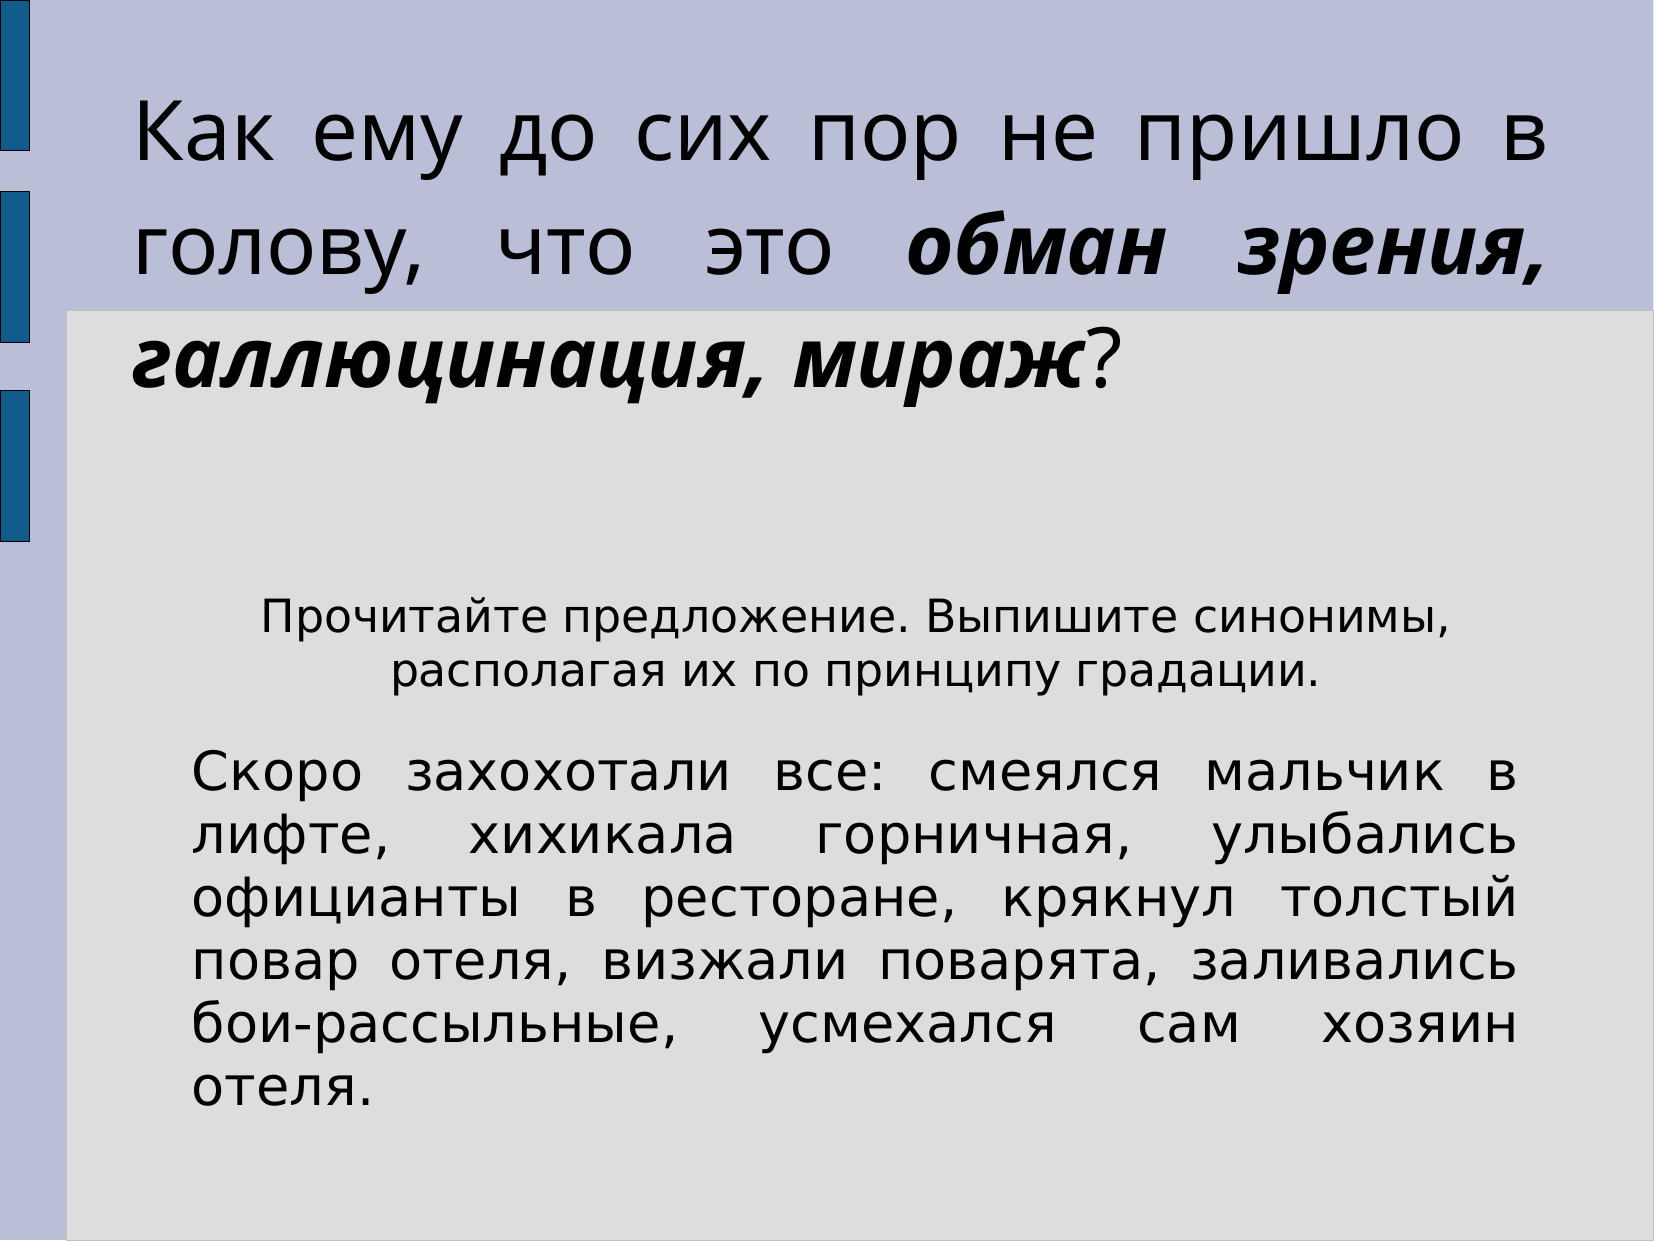

Как ему до сих пор не пришло в голову, что это обман зрения, галлюцинация, мираж?
Прочитайте предложение. Выпишите синонимы, располагая их по принципу градации.
Скоро захохотали все: смеялся мальчик в лифте, хихикала горничная, улыбались официанты в ресторане, крякнул толстый повар отеля, визжали поварята, заливались бои-рассыльные, усмехался сам хозяин отеля.